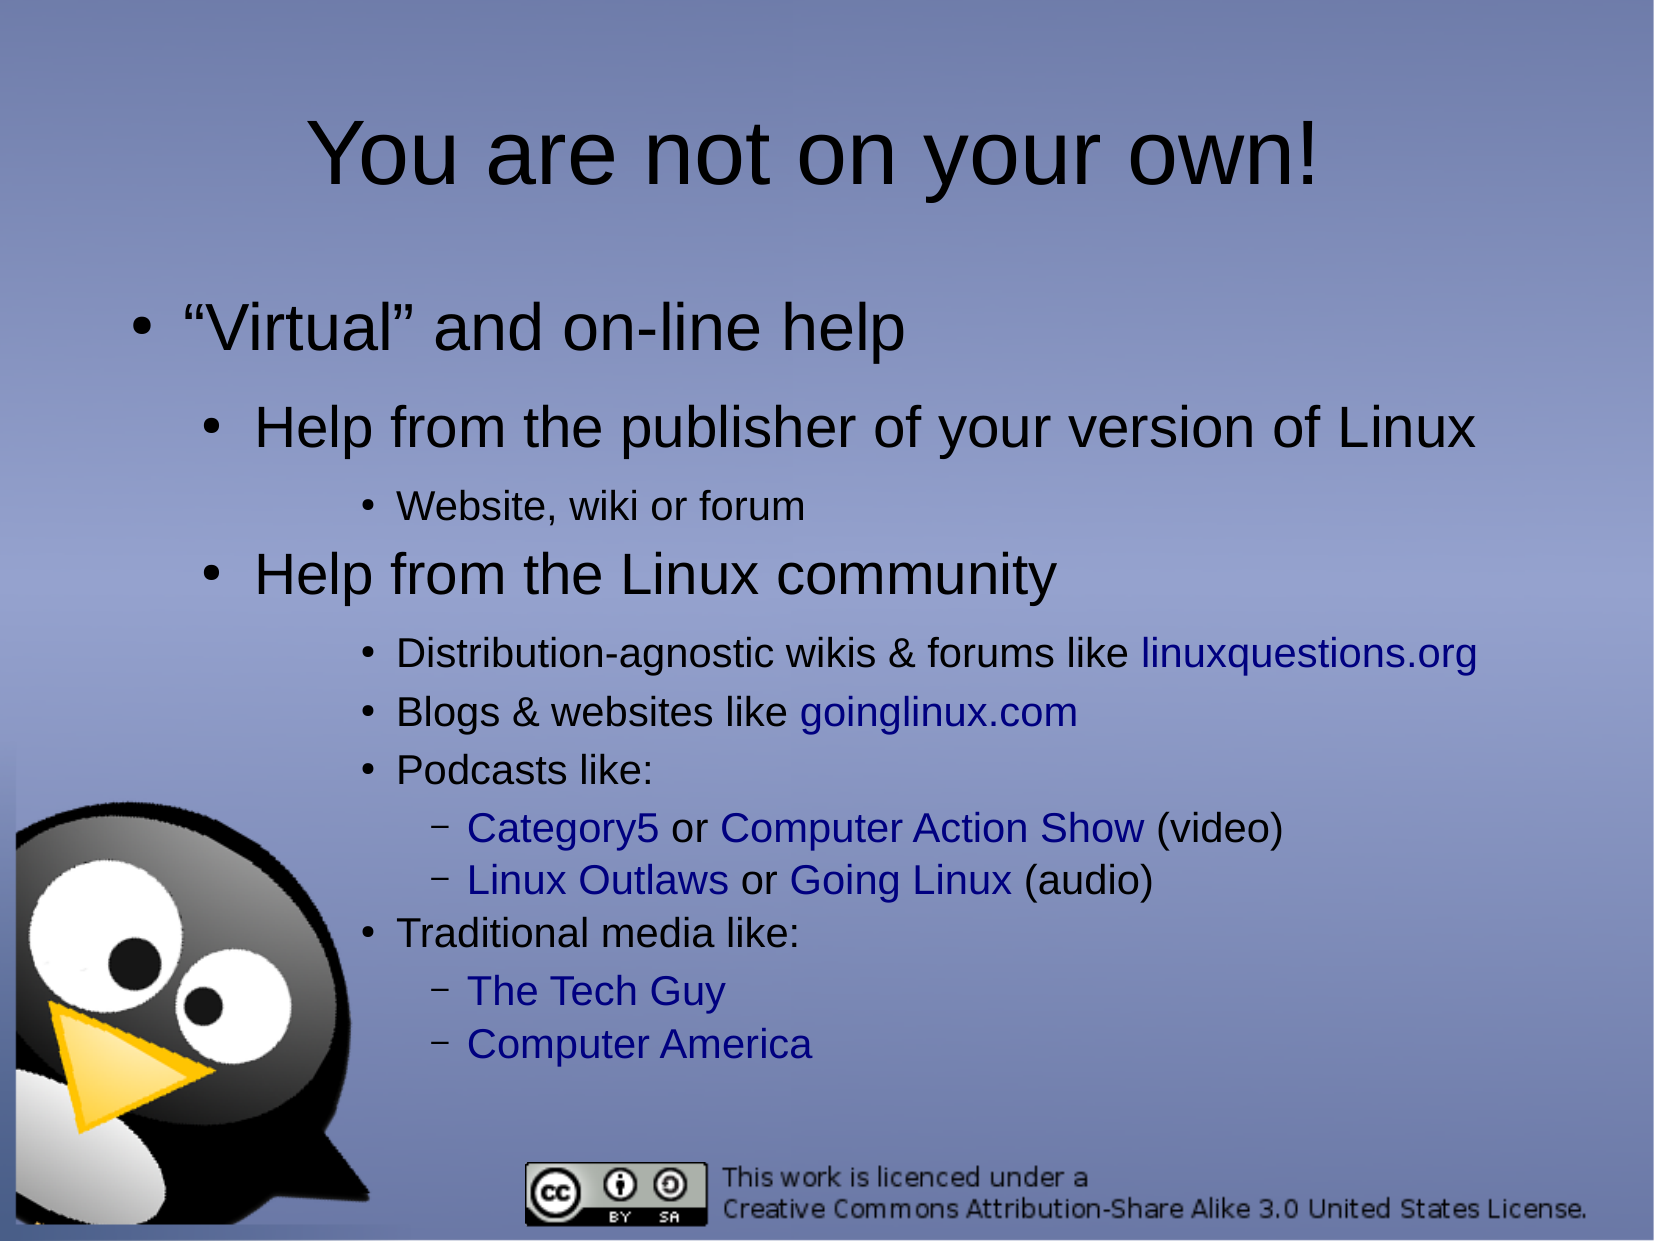

# You are not on your own!
“Virtual” and on-line help
Help from the publisher of your version of Linux
Website, wiki or forum
Help from the Linux community
Distribution-agnostic wikis & forums like linuxquestions.org
Blogs & websites like goinglinux.com
Podcasts like:
Category5 or Computer Action Show (video)
Linux Outlaws or Going Linux (audio)
Traditional media like:
The Tech Guy
Computer America